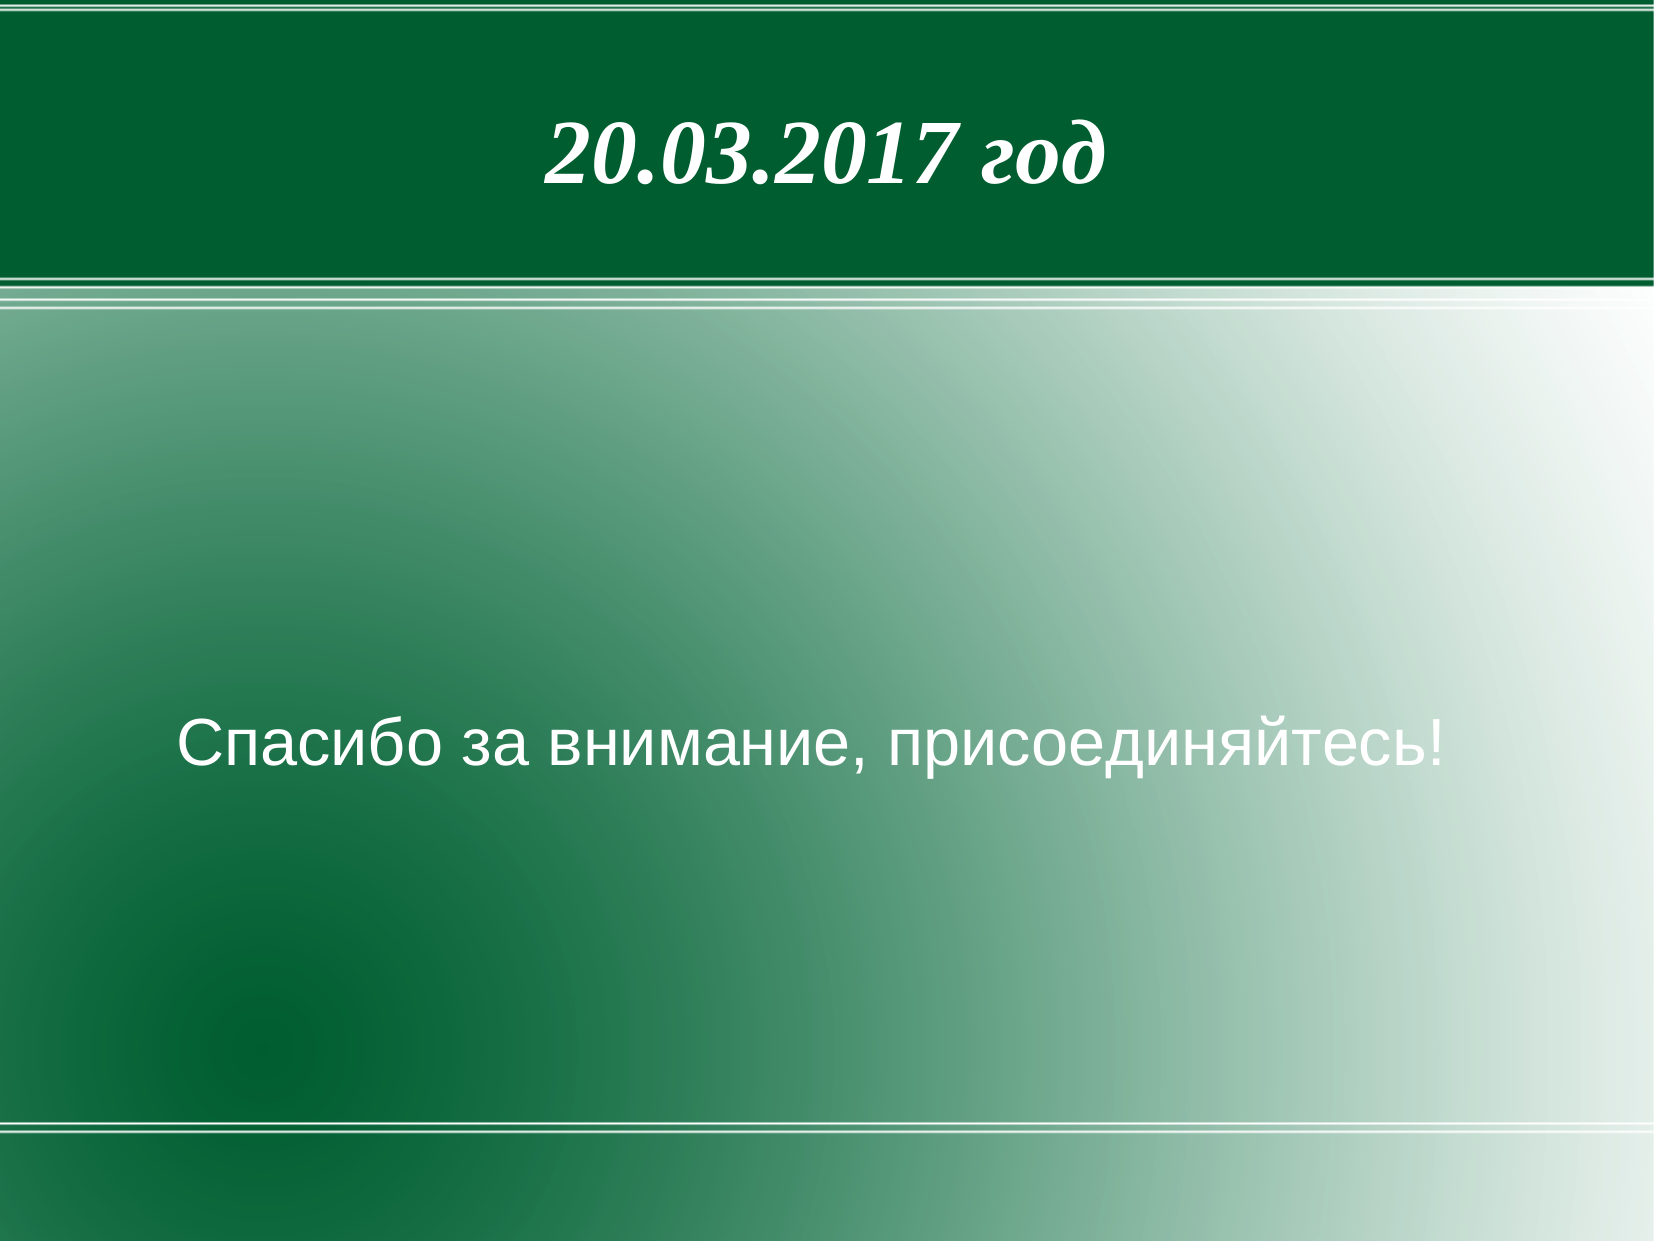

# 20.03.2017 год
Спасибо за внимание, присоединяйтесь!